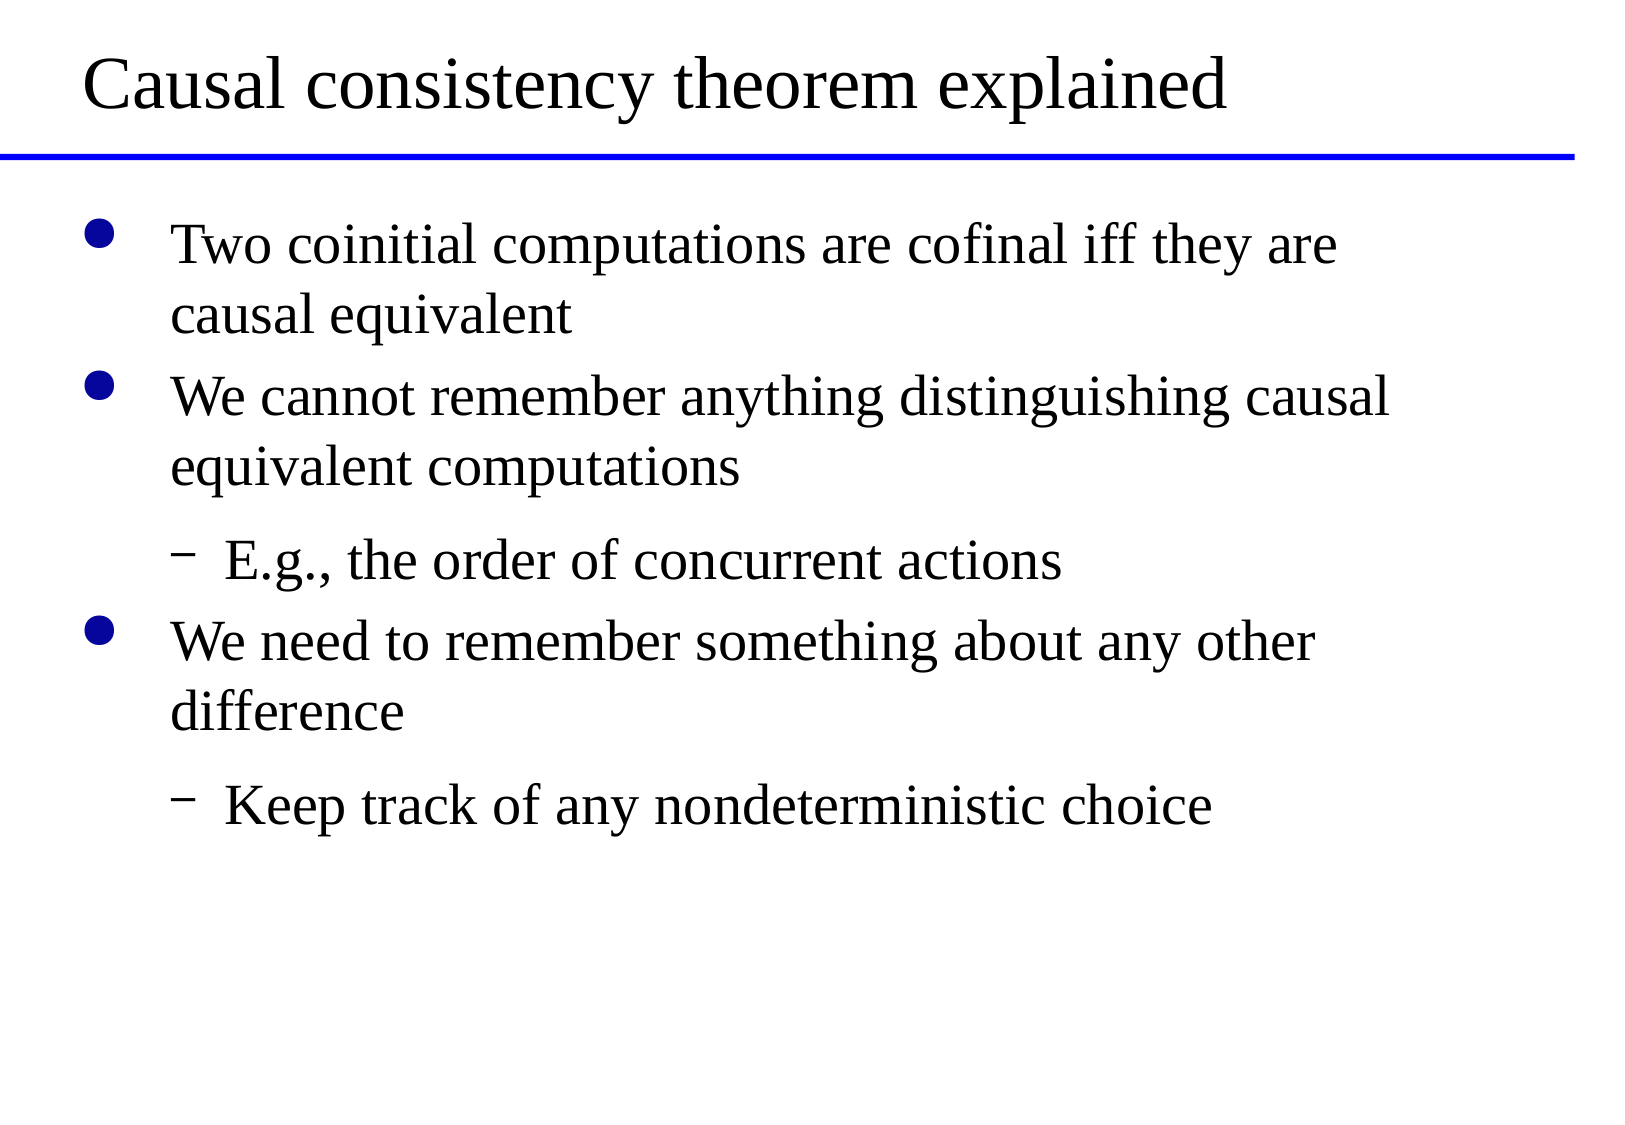

# Causal consistency theorem explained
Two coinitial computations are cofinal iff they are causal equivalent
We cannot remember anything distinguishing causal equivalent computations
E.g., the order of concurrent actions
We need to remember something about any other difference
Keep track of any nondeterministic choice